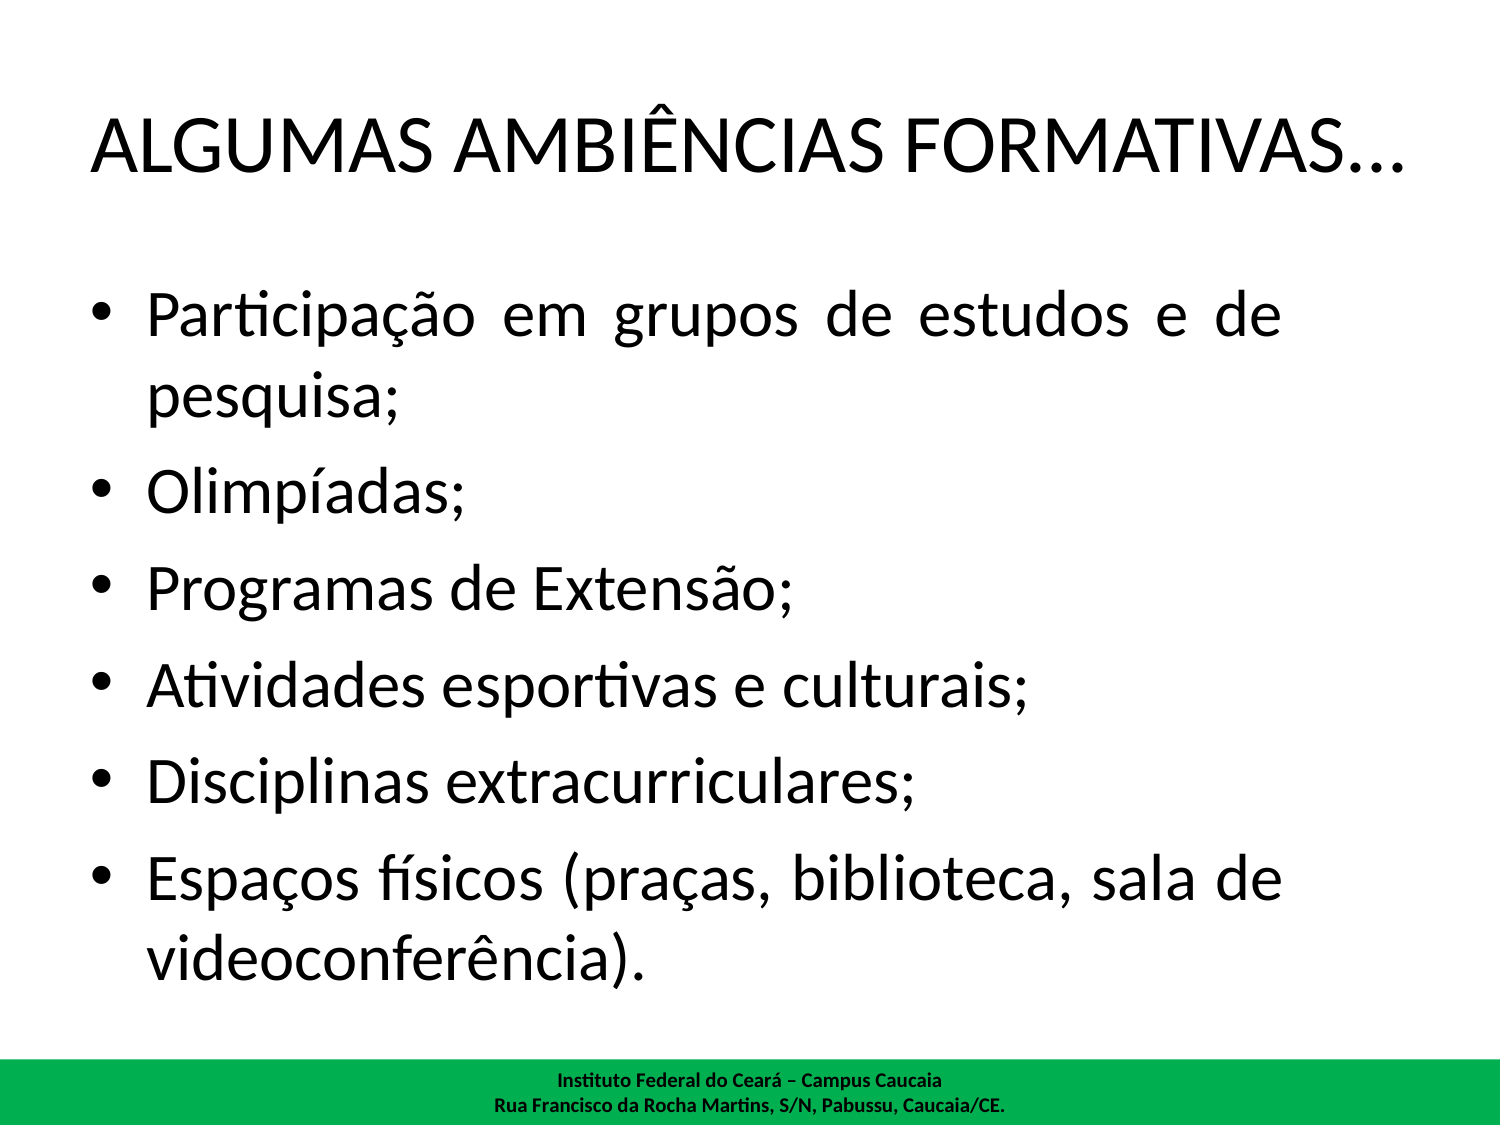

# ALGUMAS AMBIÊNCIAS FORMATIVAS...
Participação em grupos de estudos e de pesquisa;
Olimpíadas;
Programas de Extensão;
Atividades esportivas e culturais;
Disciplinas extracurriculares;
Espaços físicos (praças, biblioteca, sala de videoconferência).